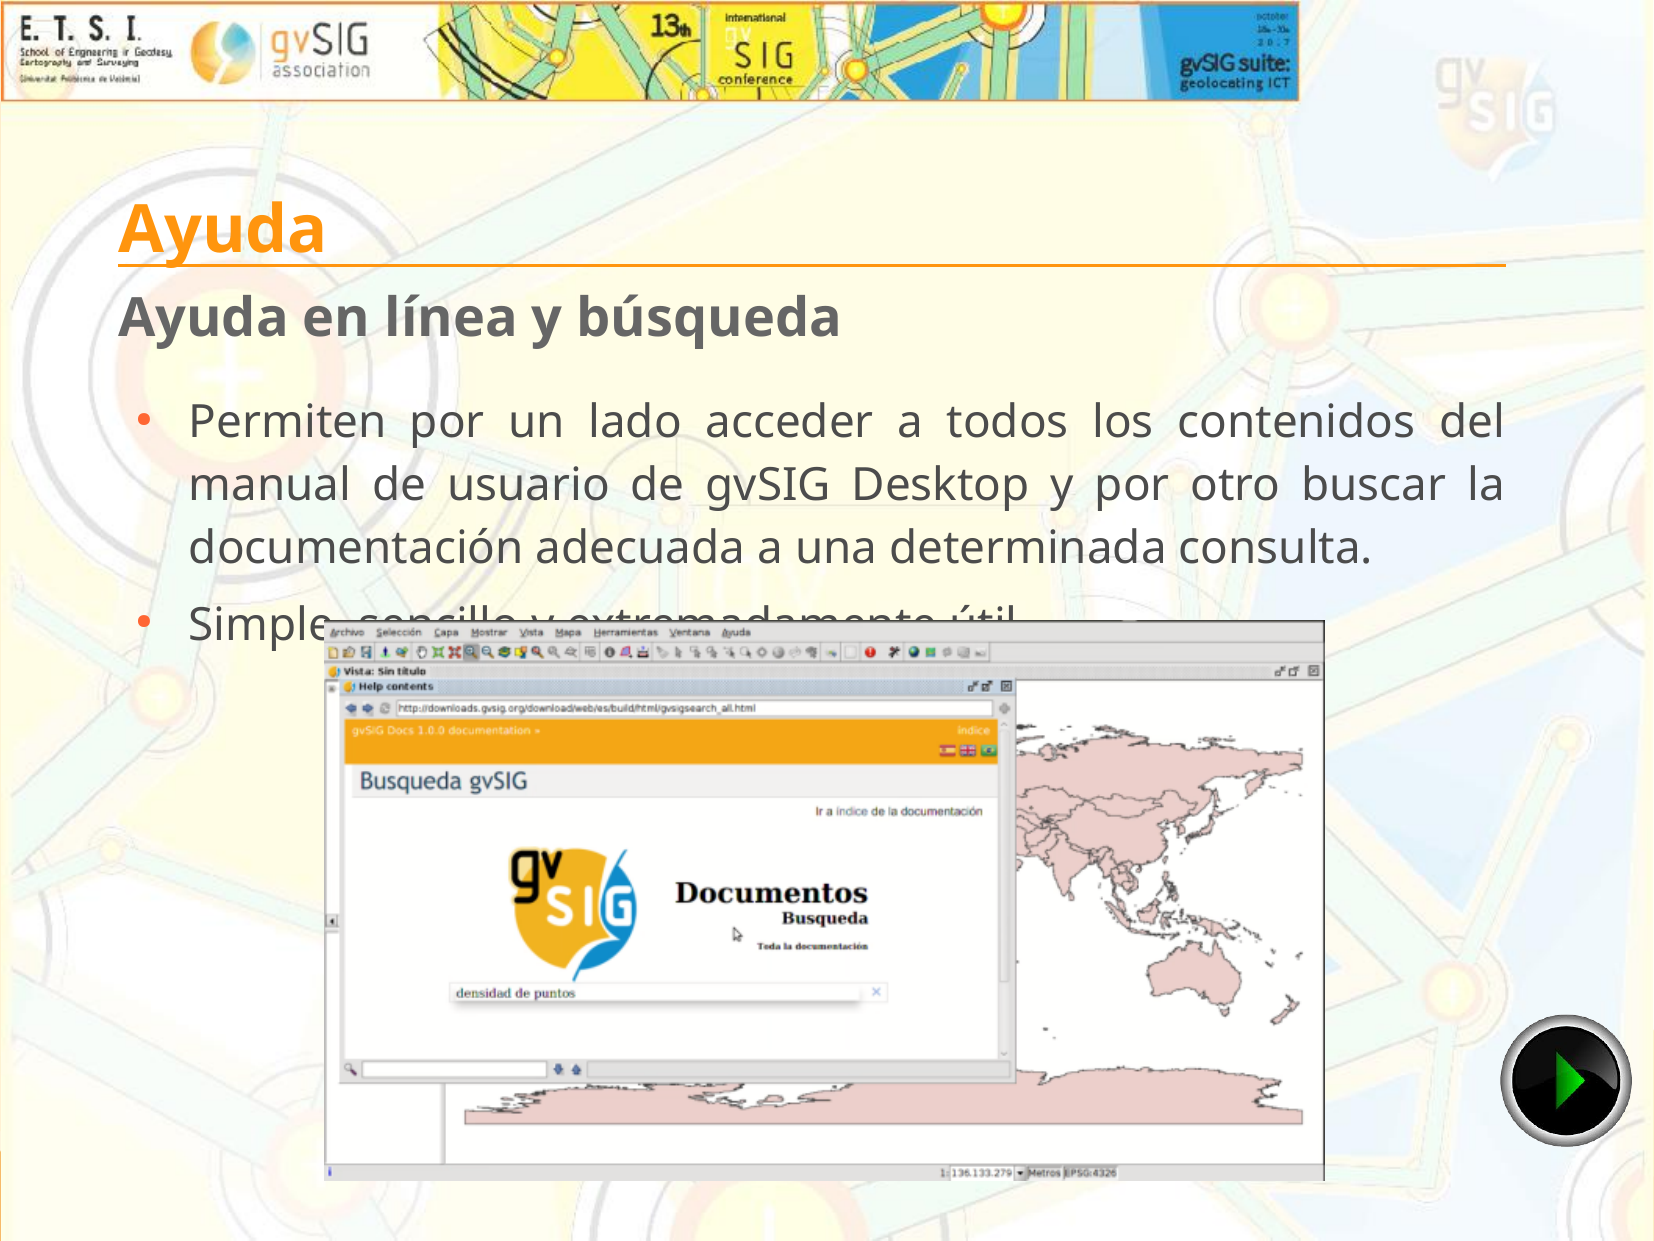

# Ayuda
Ayuda en línea y búsqueda
Permiten por un lado acceder a todos los contenidos del manual de usuario de gvSIG Desktop y por otro buscar la documentación adecuada a una determinada consulta.
Simple, sencillo y extremadamente útil.